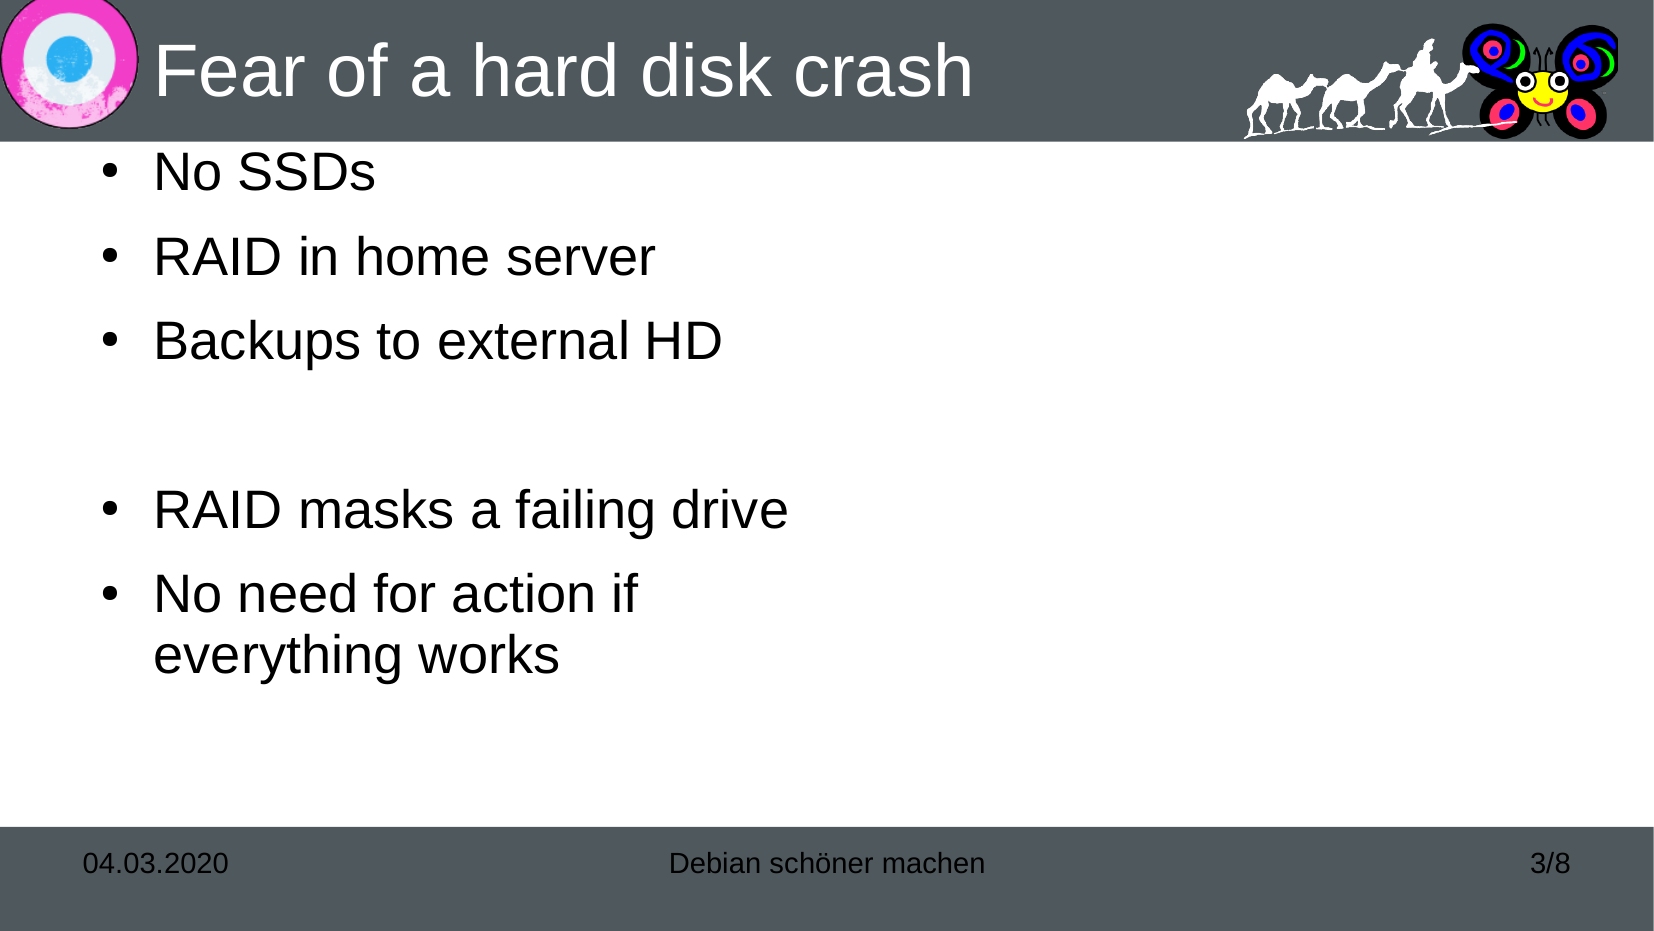

# Fear of a hard disk crash
No SSDs
RAID in home server
Backups to external HD
RAID masks a failing drive
No need for action if everything works
08. März 2019
3